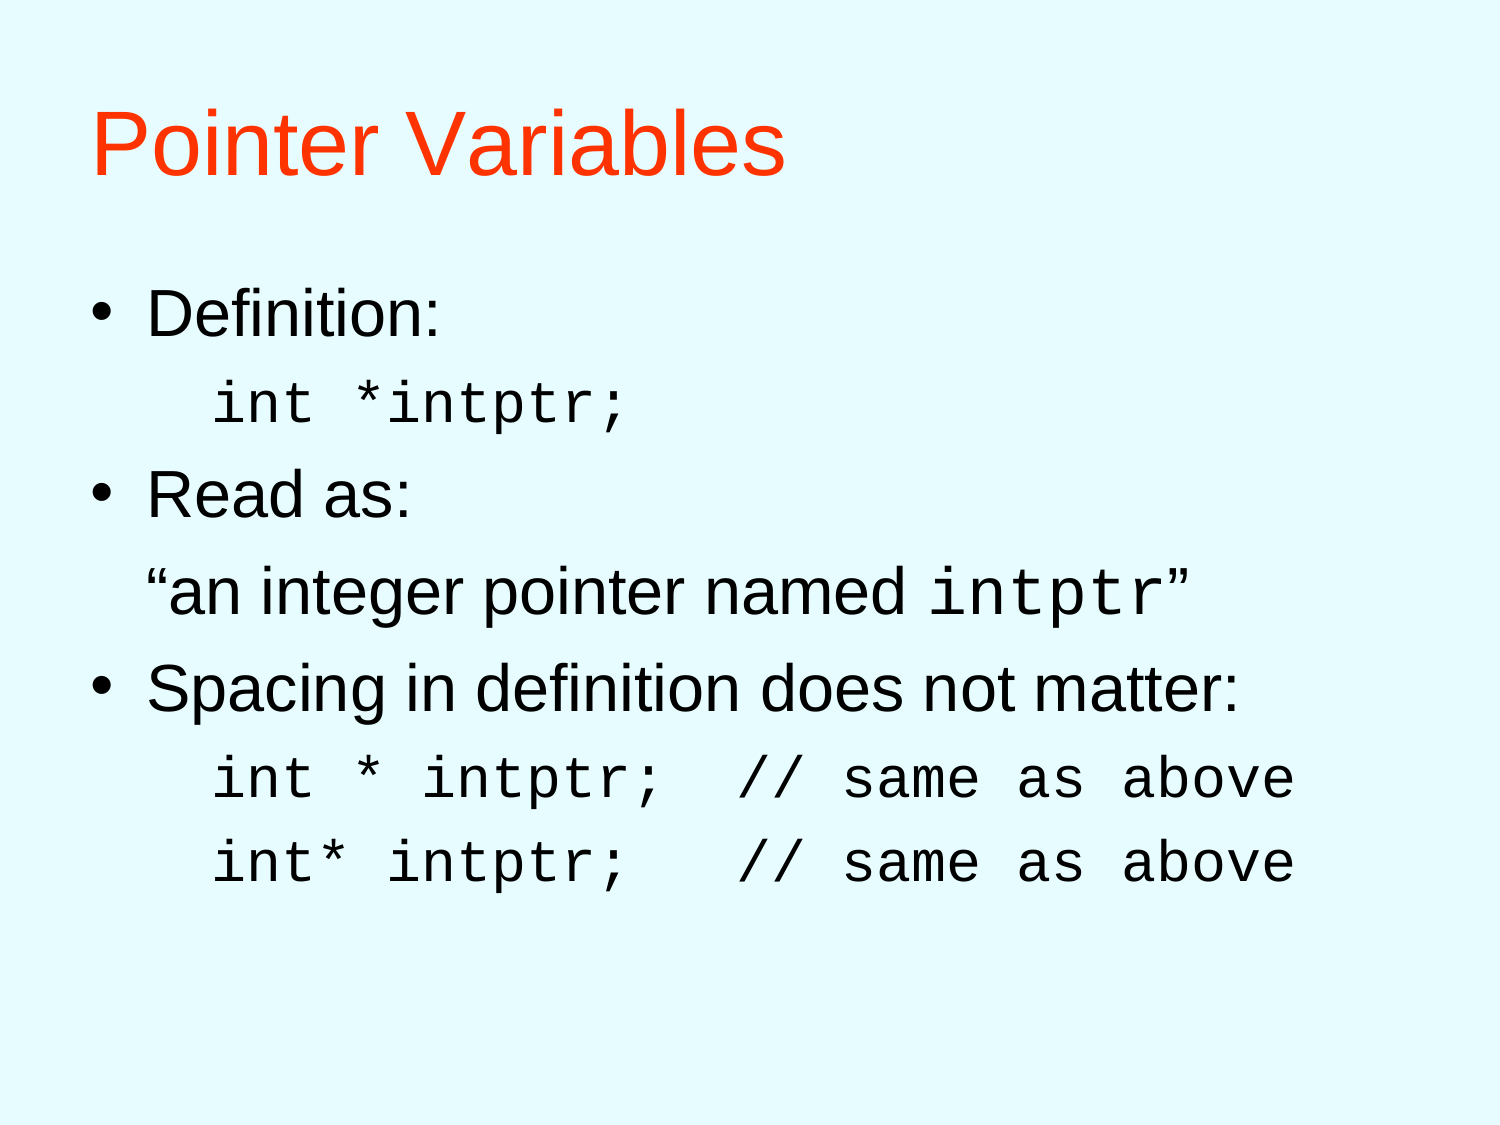

# Pointer Variables
Definition:
	int *intptr;
Read as:
	“an integer pointer named intptr”
Spacing in definition does not matter:
	int * intptr; // same as above
	int* intptr; // same as above